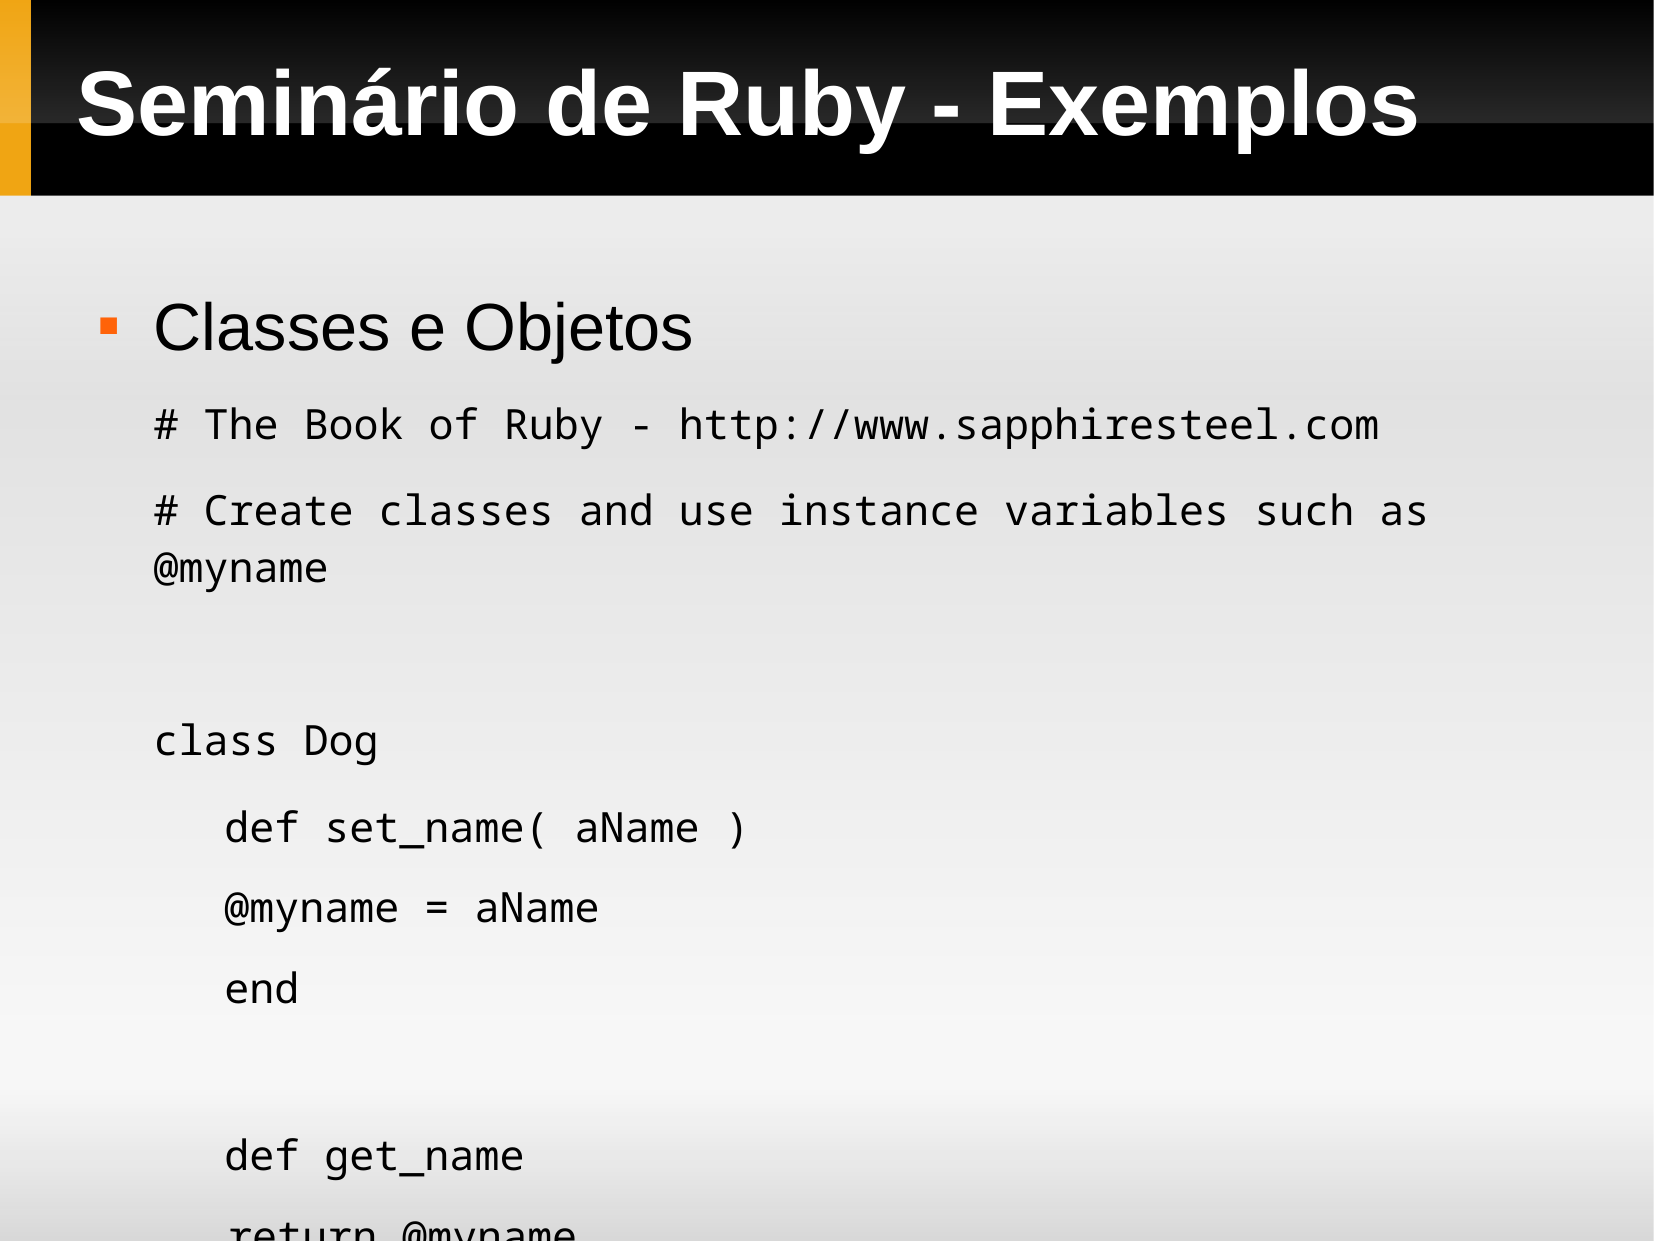

# Seminário de Ruby - Exemplos
Classes e Objetos
# The Book of Ruby - http://www.sapphiresteel.com
# Create classes and use instance variables such as @myname
class Dog
def set_name( aName )
@myname = aName
end
def get_name
 	return @myname
end